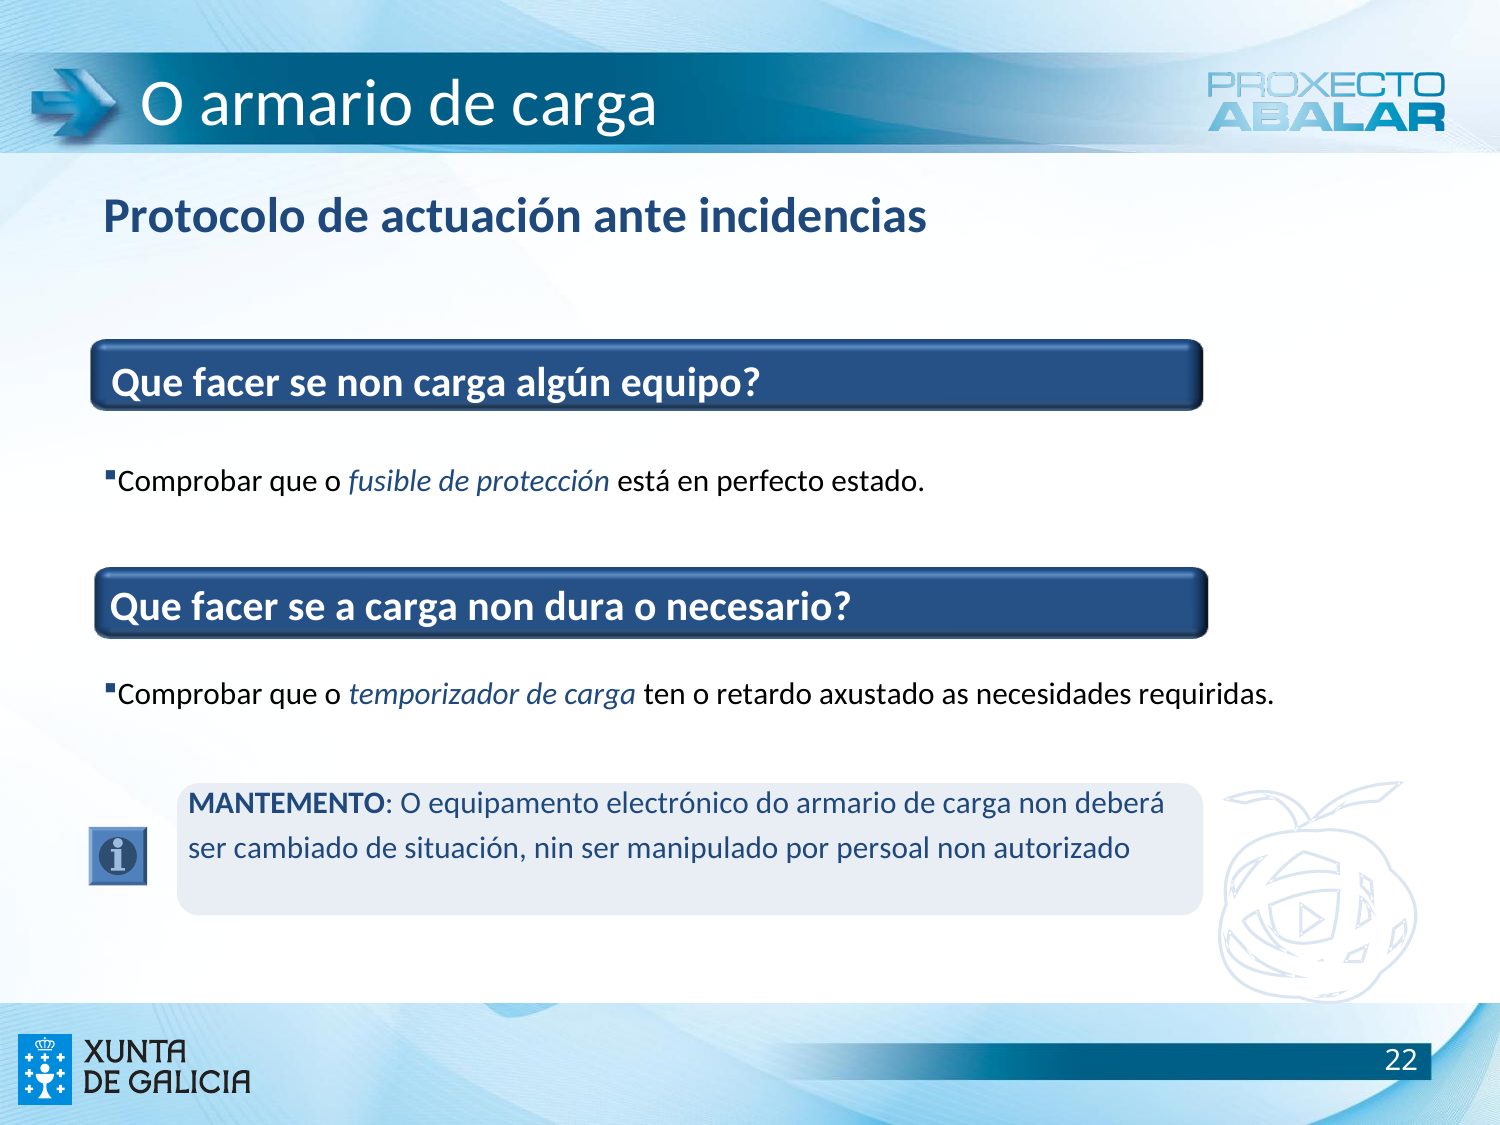

O armario de carga
Protocolo de actuación ante incidencias
Comprobar que o fusible de protección está en perfecto estado.
Comprobar que o temporizador de carga ten o retardo axustado as necesidades requiridas.
Que facer se non carga algún equipo?
Que facer se a carga non dura o necesario?
MANTEMENTO: O equipamento electrónico do armario de carga non deberá ser cambiado de situación, nin ser manipulado por persoal non autorizado